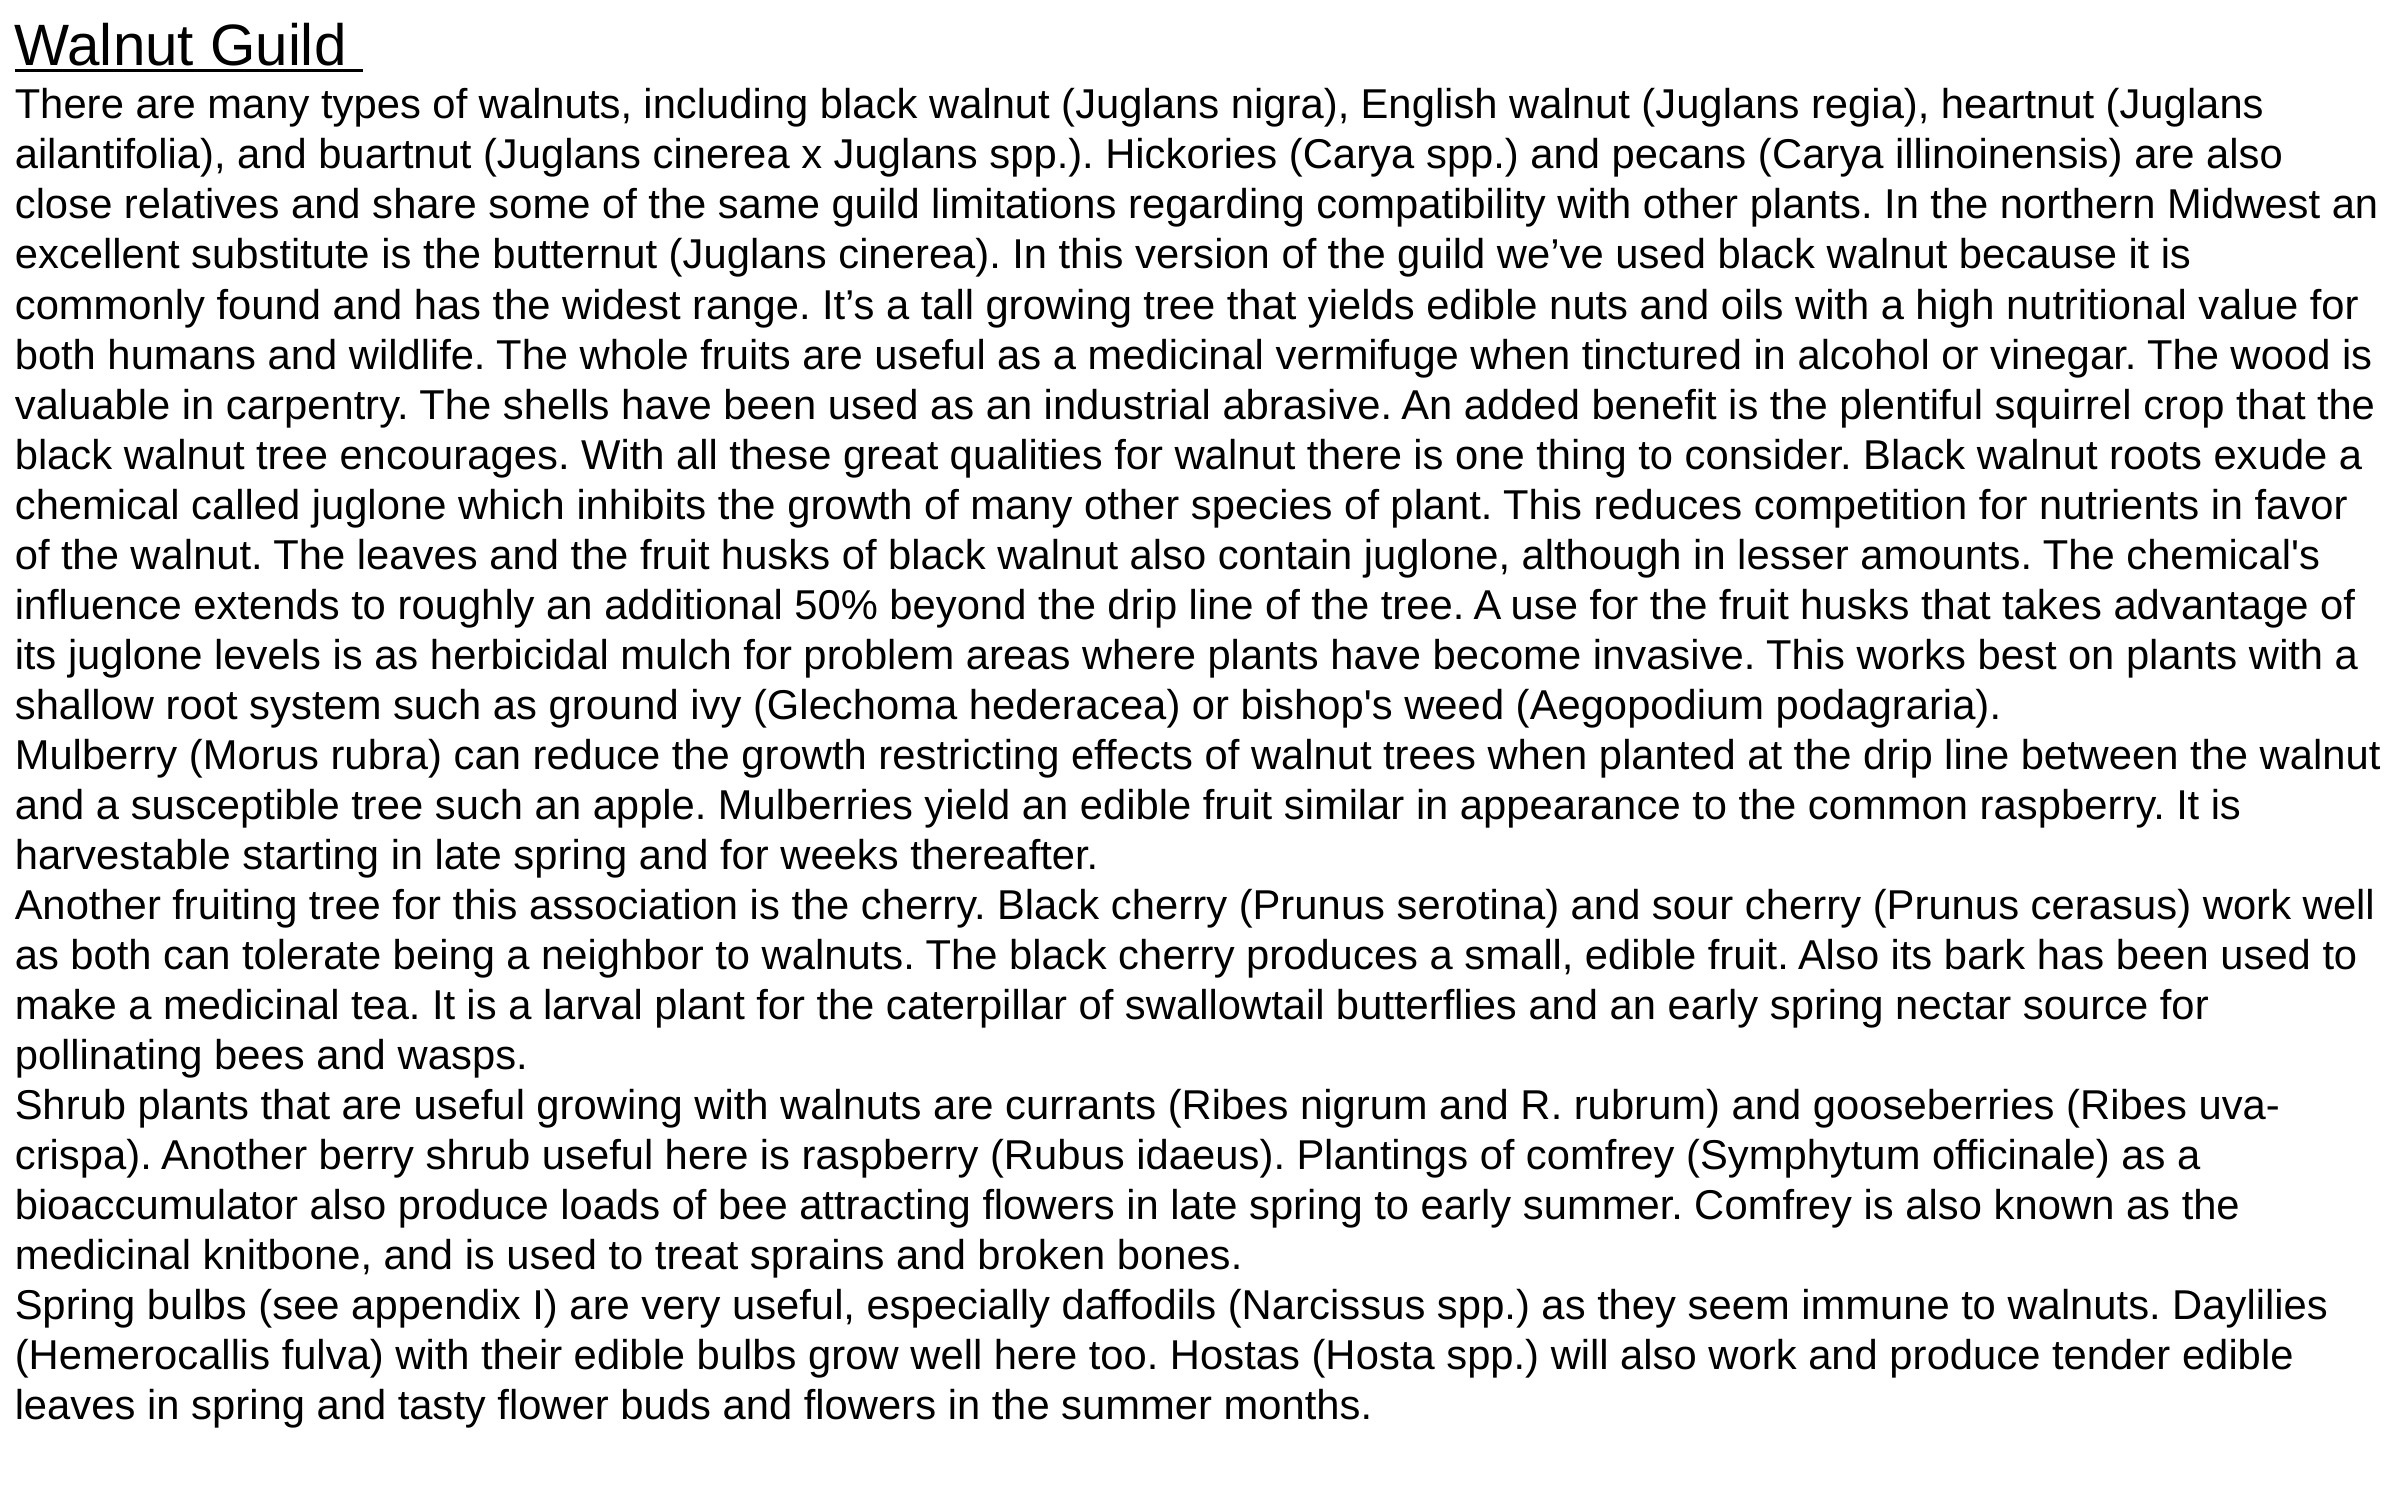

Walnut Guild
There are many types of walnuts, including black walnut (Juglans nigra), English walnut (Juglans regia), heartnut (Juglans ailantifolia), and buartnut (Juglans cinerea x Juglans spp.). Hickories (Carya spp.) and pecans (Carya illinoinensis) are also close relatives and share some of the same guild limitations regarding compatibility with other plants. In the northern Midwest an excellent substitute is the butternut (Juglans cinerea). In this version of the guild we’ve used black walnut because it is commonly found and has the widest range. It’s a tall growing tree that yields edible nuts and oils with a high nutritional value for both humans and wildlife. The whole fruits are useful as a medicinal vermifuge when tinctured in alcohol or vinegar. The wood is valuable in carpentry. The shells have been used as an industrial abrasive. An added benefit is the plentiful squirrel crop that the black walnut tree encourages. With all these great qualities for walnut there is one thing to consider. Black walnut roots exude a chemical called juglone which inhibits the growth of many other species of plant. This reduces competition for nutrients in favor of the walnut. The leaves and the fruit husks of black walnut also contain juglone, although in lesser amounts. The chemical's influence extends to roughly an additional 50% beyond the drip line of the tree. A use for the fruit husks that takes advantage of its juglone levels is as herbicidal mulch for problem areas where plants have become invasive. This works best on plants with a shallow root system such as ground ivy (Glechoma hederacea) or bishop's weed (Aegopodium podagraria).
Mulberry (Morus rubra) can reduce the growth restricting effects of walnut trees when planted at the drip line between the walnut and a susceptible tree such an apple. Mulberries yield an edible fruit similar in appearance to the common raspberry. It is harvestable starting in late spring and for weeks thereafter.
Another fruiting tree for this association is the cherry. Black cherry (Prunus serotina) and sour cherry (Prunus cerasus) work well as both can tolerate being a neighbor to walnuts. The black cherry produces a small, edible fruit. Also its bark has been used to make a medicinal tea. It is a larval plant for the caterpillar of swallowtail butterflies and an early spring nectar source for pollinating bees and wasps.
Shrub plants that are useful growing with walnuts are currants (Ribes nigrum and R. rubrum) and gooseberries (Ribes uva-crispa). Another berry shrub useful here is raspberry (Rubus idaeus). Plantings of comfrey (Symphytum officinale) as a bioaccumulator also produce loads of bee attracting flowers in late spring to early summer. Comfrey is also known as the medicinal knitbone, and is used to treat sprains and broken bones.
Spring bulbs (see appendix I) are very useful, especially daffodils (Narcissus spp.) as they seem immune to walnuts. Daylilies (Hemerocallis fulva) with their edible bulbs grow well here too. Hostas (Hosta spp.) will also work and produce tender edible leaves in spring and tasty flower buds and flowers in the summer months.